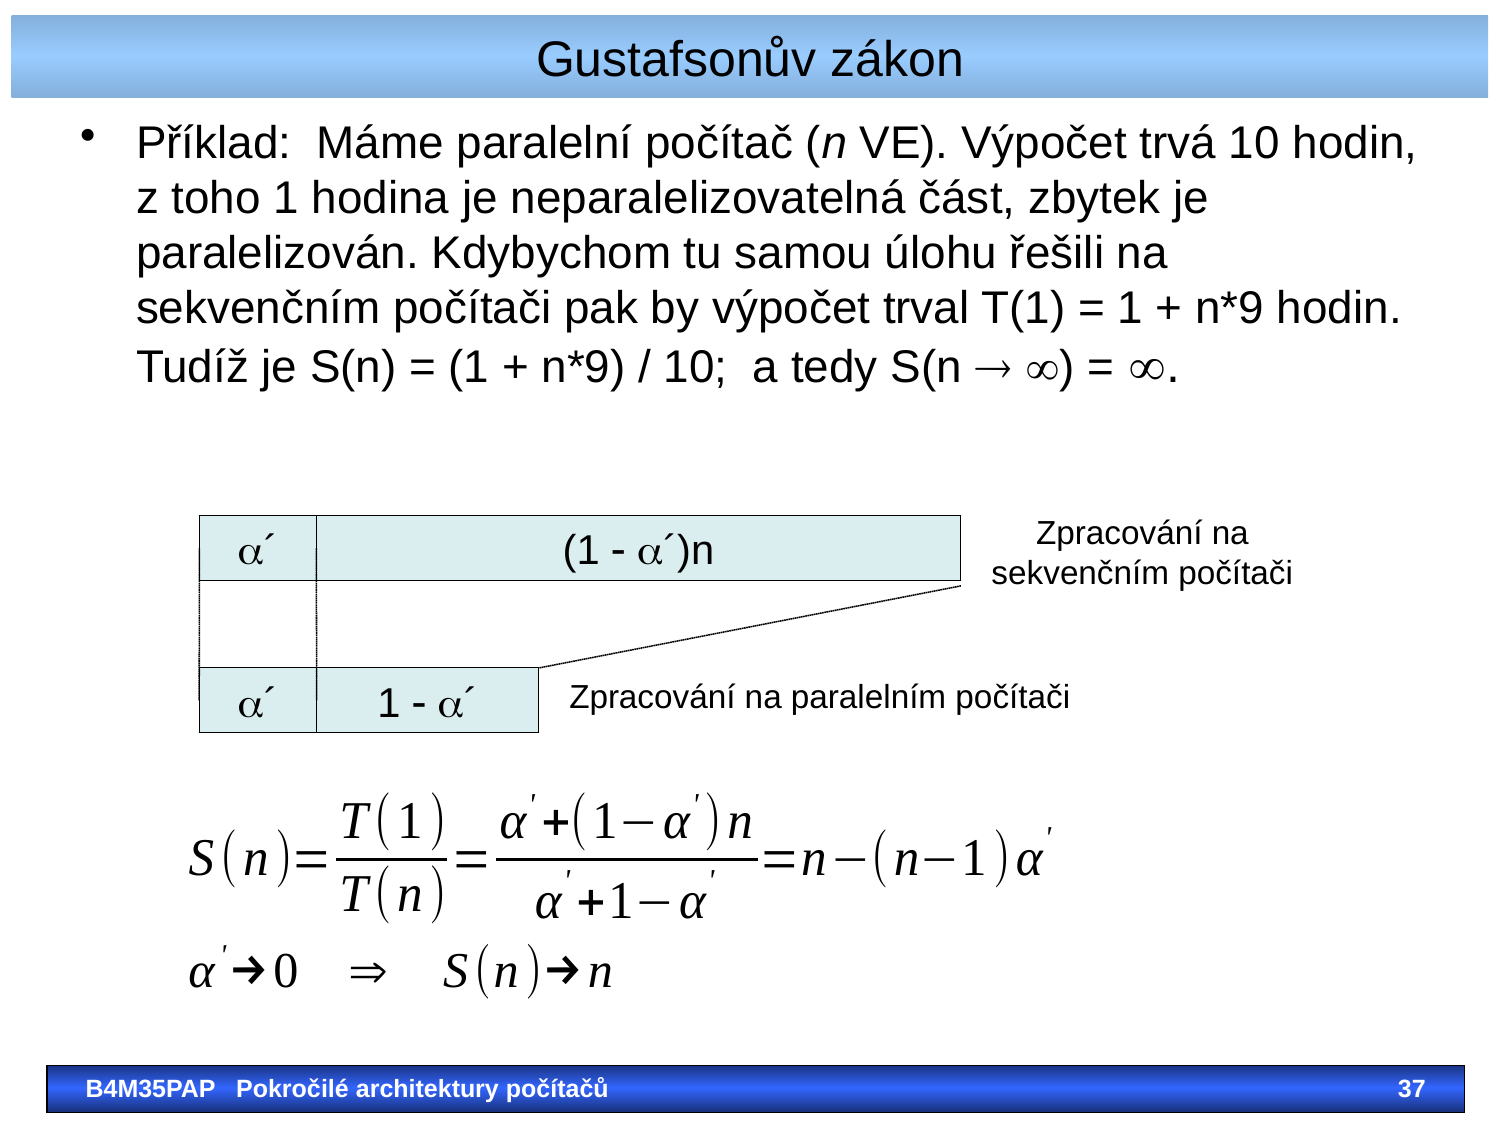

# Gustafsonův zákon
Příklad: Máme paralelní počítač (n VE). Výpočet trvá 10 hodin, z toho 1 hodina je neparalelizovatelná část, zbytek je paralelizován. Kdybychom tu samou úlohu řešili na sekvenčním počítači pak by výpočet trval T(1) = 1 + n*9 hodin.
Tudíž je S(n) = (1 + n*9) / 10; a tedy S(n  ) = .
Zpracování na sekvenčním počítači
´
(1  ´)n
´
1  ´
Zpracování na paralelním počítači
B4M35PAP Pokročilé architektury počítačů